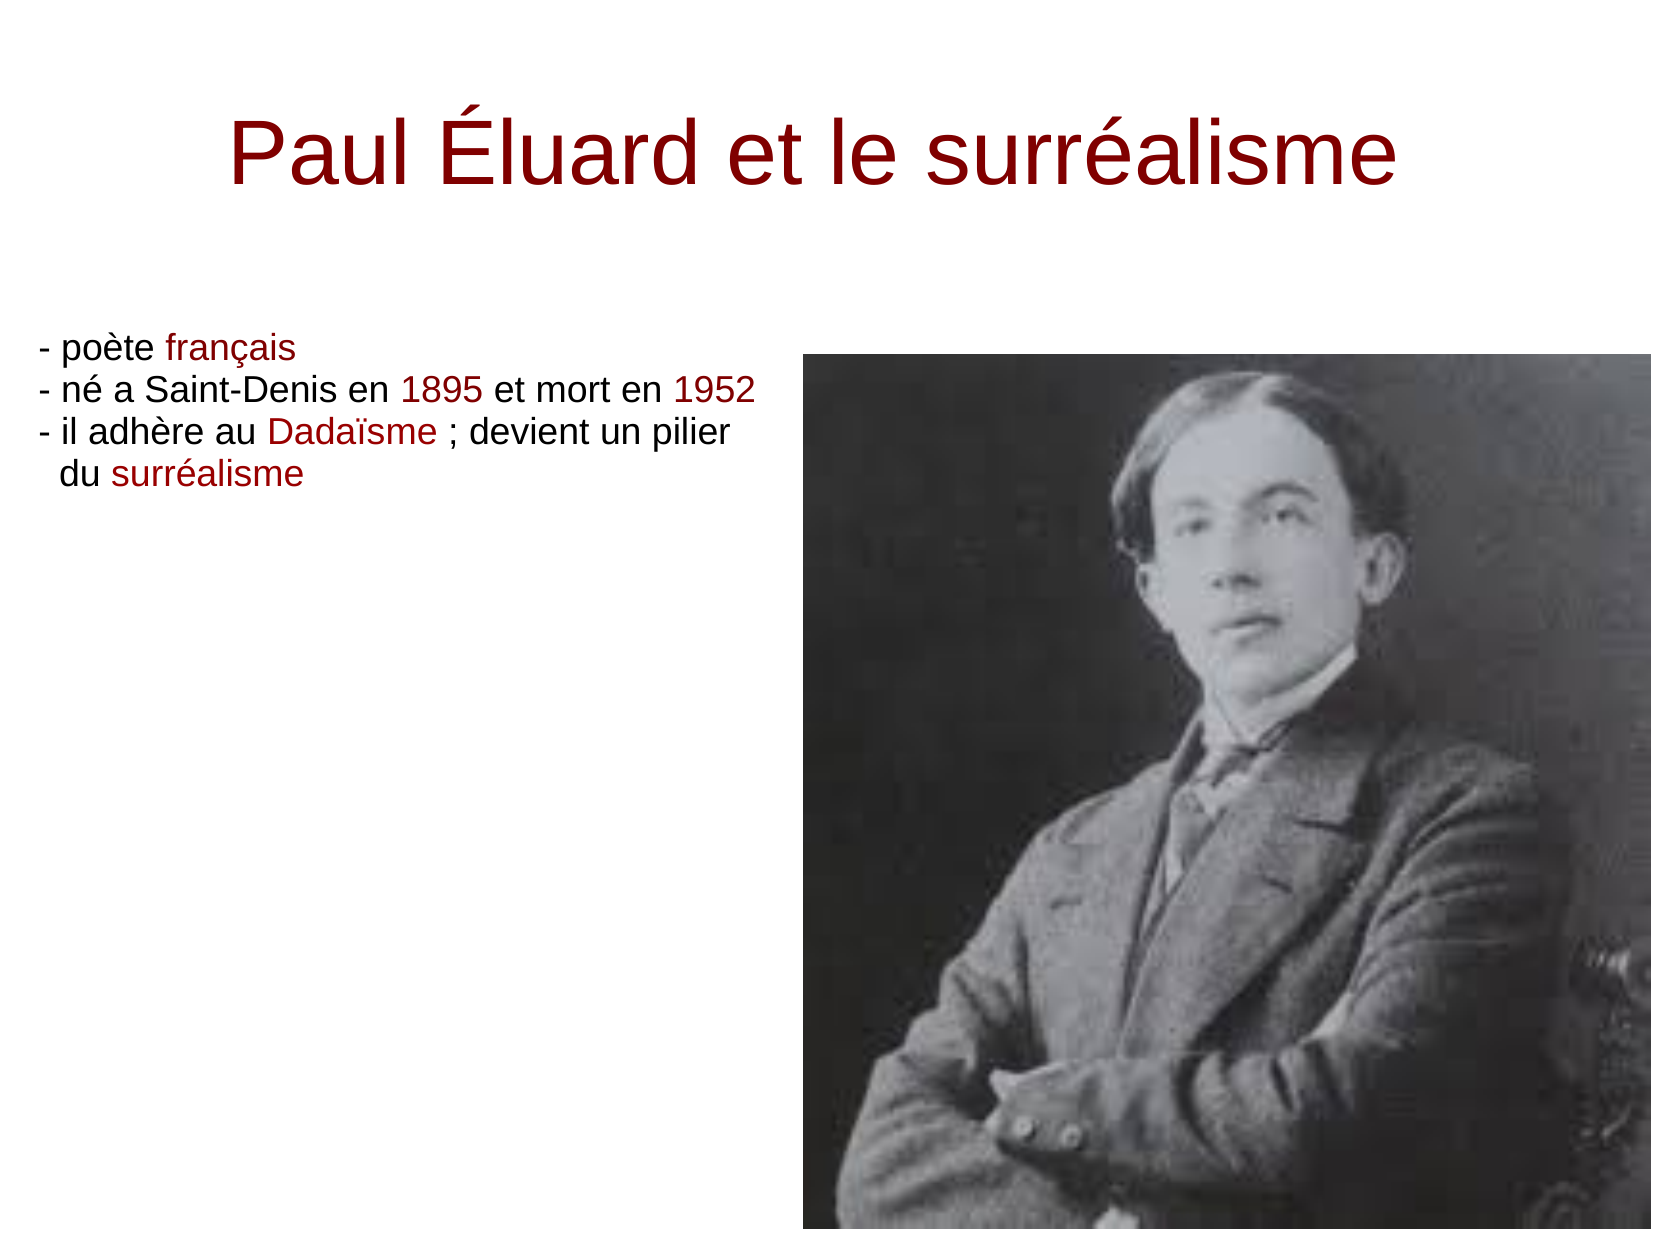

# Paul Éluard et le surréalisme
- poète français
- né a Saint-Denis en 1895 et mort en 1952
- il adhère au Dadaïsme ; devient un pilier du surréalisme